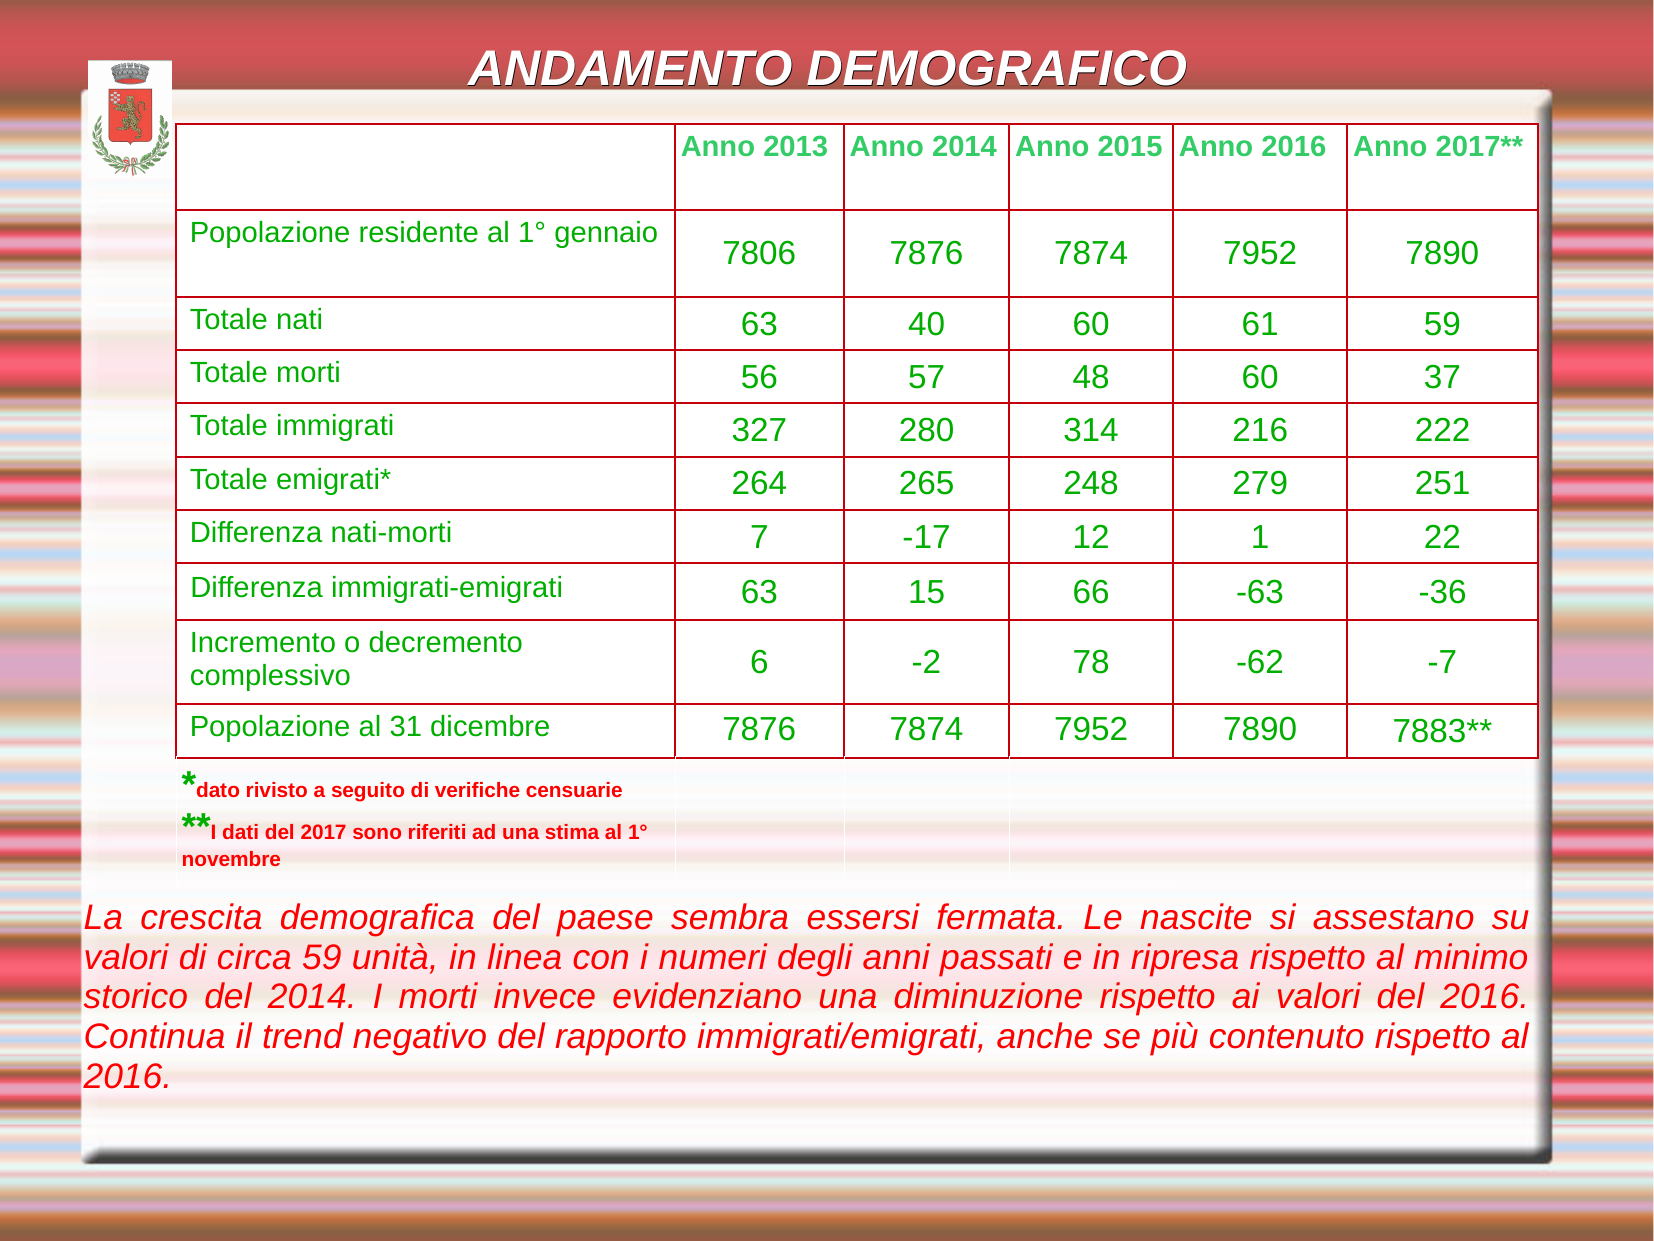

# ANDAMENTO DEMOGRAFICO
| | Anno 2013 | Anno 2014 | Anno 2015 | Anno 2016 | Anno 2017\*\* |
| --- | --- | --- | --- | --- | --- |
| Popolazione residente al 1° gennaio | 7806 | 7876 | 7874 | 7952 | 7890 |
| Totale nati | 63 | 40 | 60 | 61 | 59 |
| Totale morti | 56 | 57 | 48 | 60 | 37 |
| Totale immigrati | 327 | 280 | 314 | 216 | 222 |
| Totale emigrati\* | 264 | 265 | 248 | 279 | 251 |
| Differenza nati-morti | 7 | -17 | 12 | 1 | 22 |
| Differenza immigrati-emigrati | 63 | 15 | 66 | -63 | -36 |
| Incremento o decremento complessivo | 6 | -2 | 78 | -62 | -7 |
| Popolazione al 31 dicembre | 7876 | 7874 | 7952 | 7890 | 7883\*\* |
| \*dato rivisto a seguito di verifiche censuarie \*\*I dati del 2017 sono riferiti ad una stima al 1° novembre | | | | | |
La crescita demografica del paese sembra essersi fermata. Le nascite si assestano su valori di circa 59 unità, in linea con i numeri degli anni passati e in ripresa rispetto al minimo storico del 2014. I morti invece evidenziano una diminuzione rispetto ai valori del 2016. Continua il trend negativo del rapporto immigrati/emigrati, anche se più contenuto rispetto al 2016.